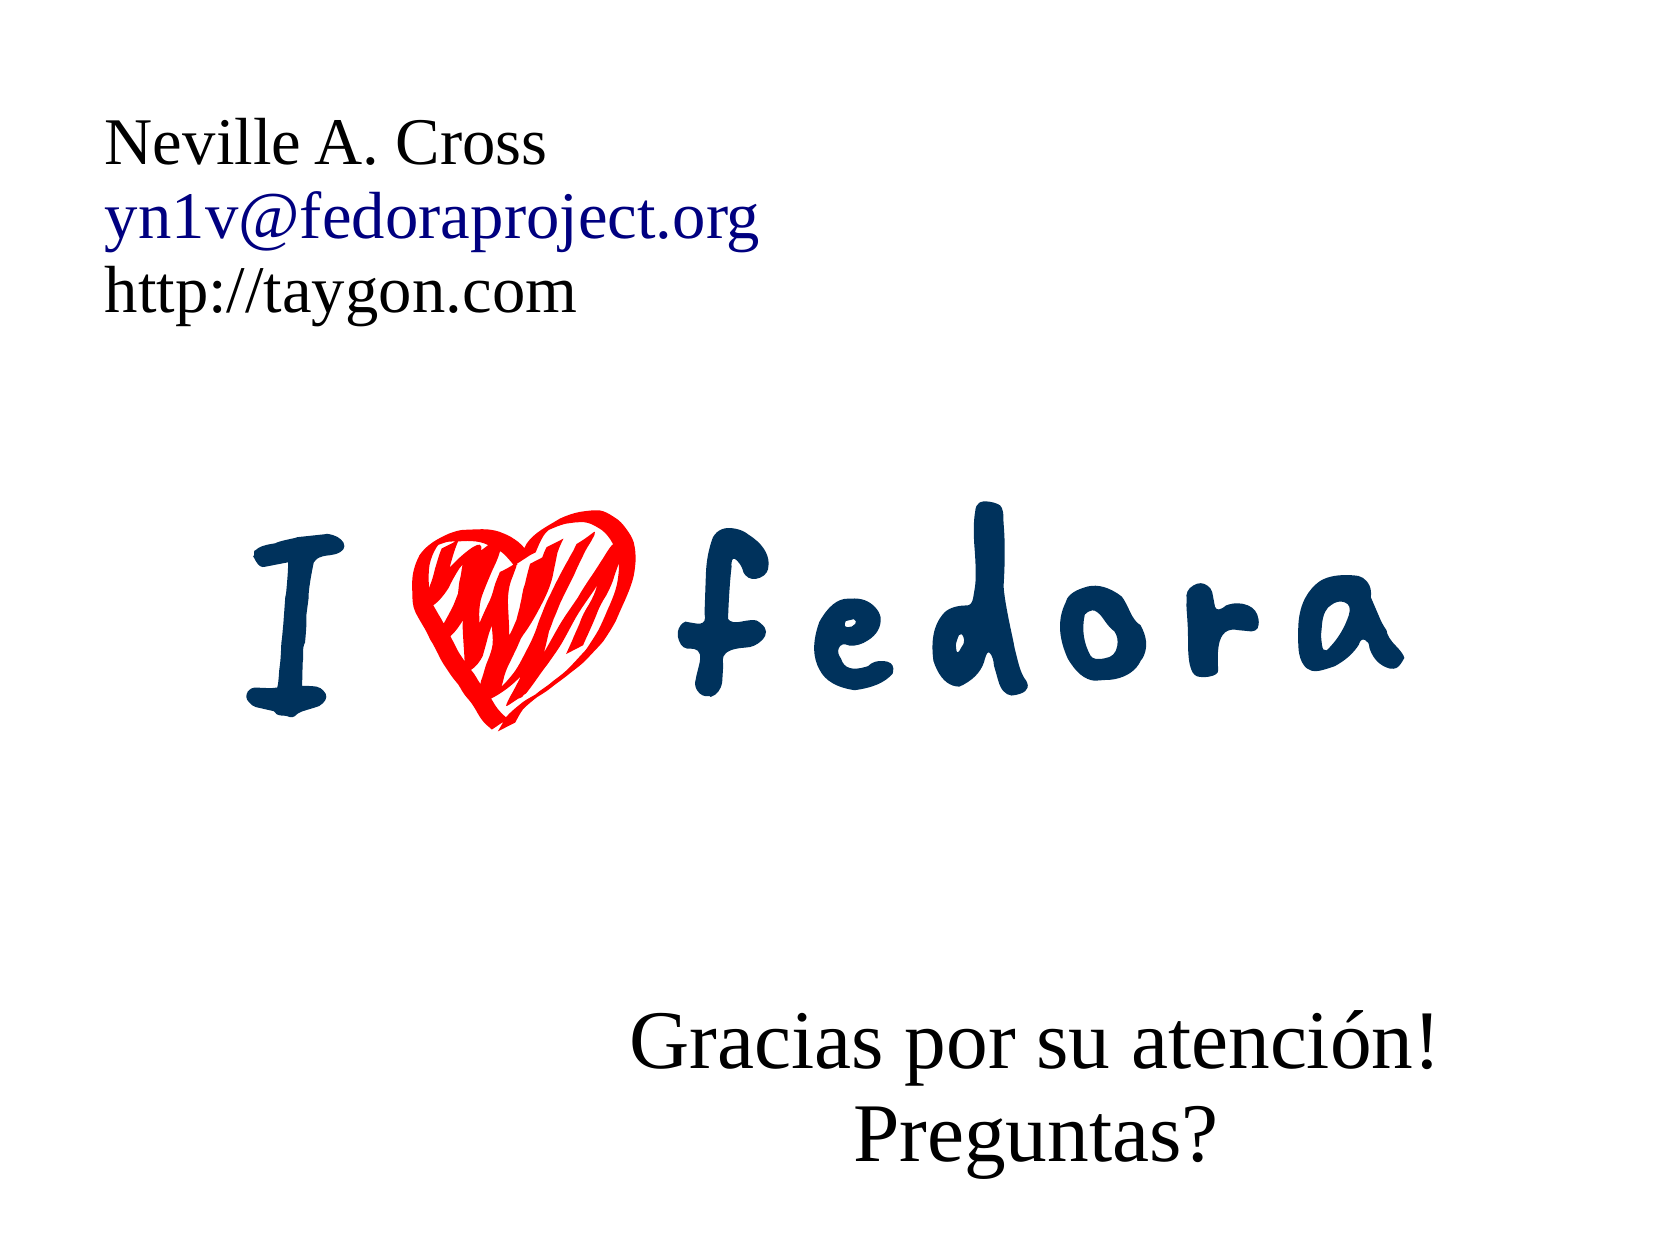

Neville A. Cross
yn1v@fedoraproject.org
http://taygon.com
Gracias por su atención!
Preguntas?